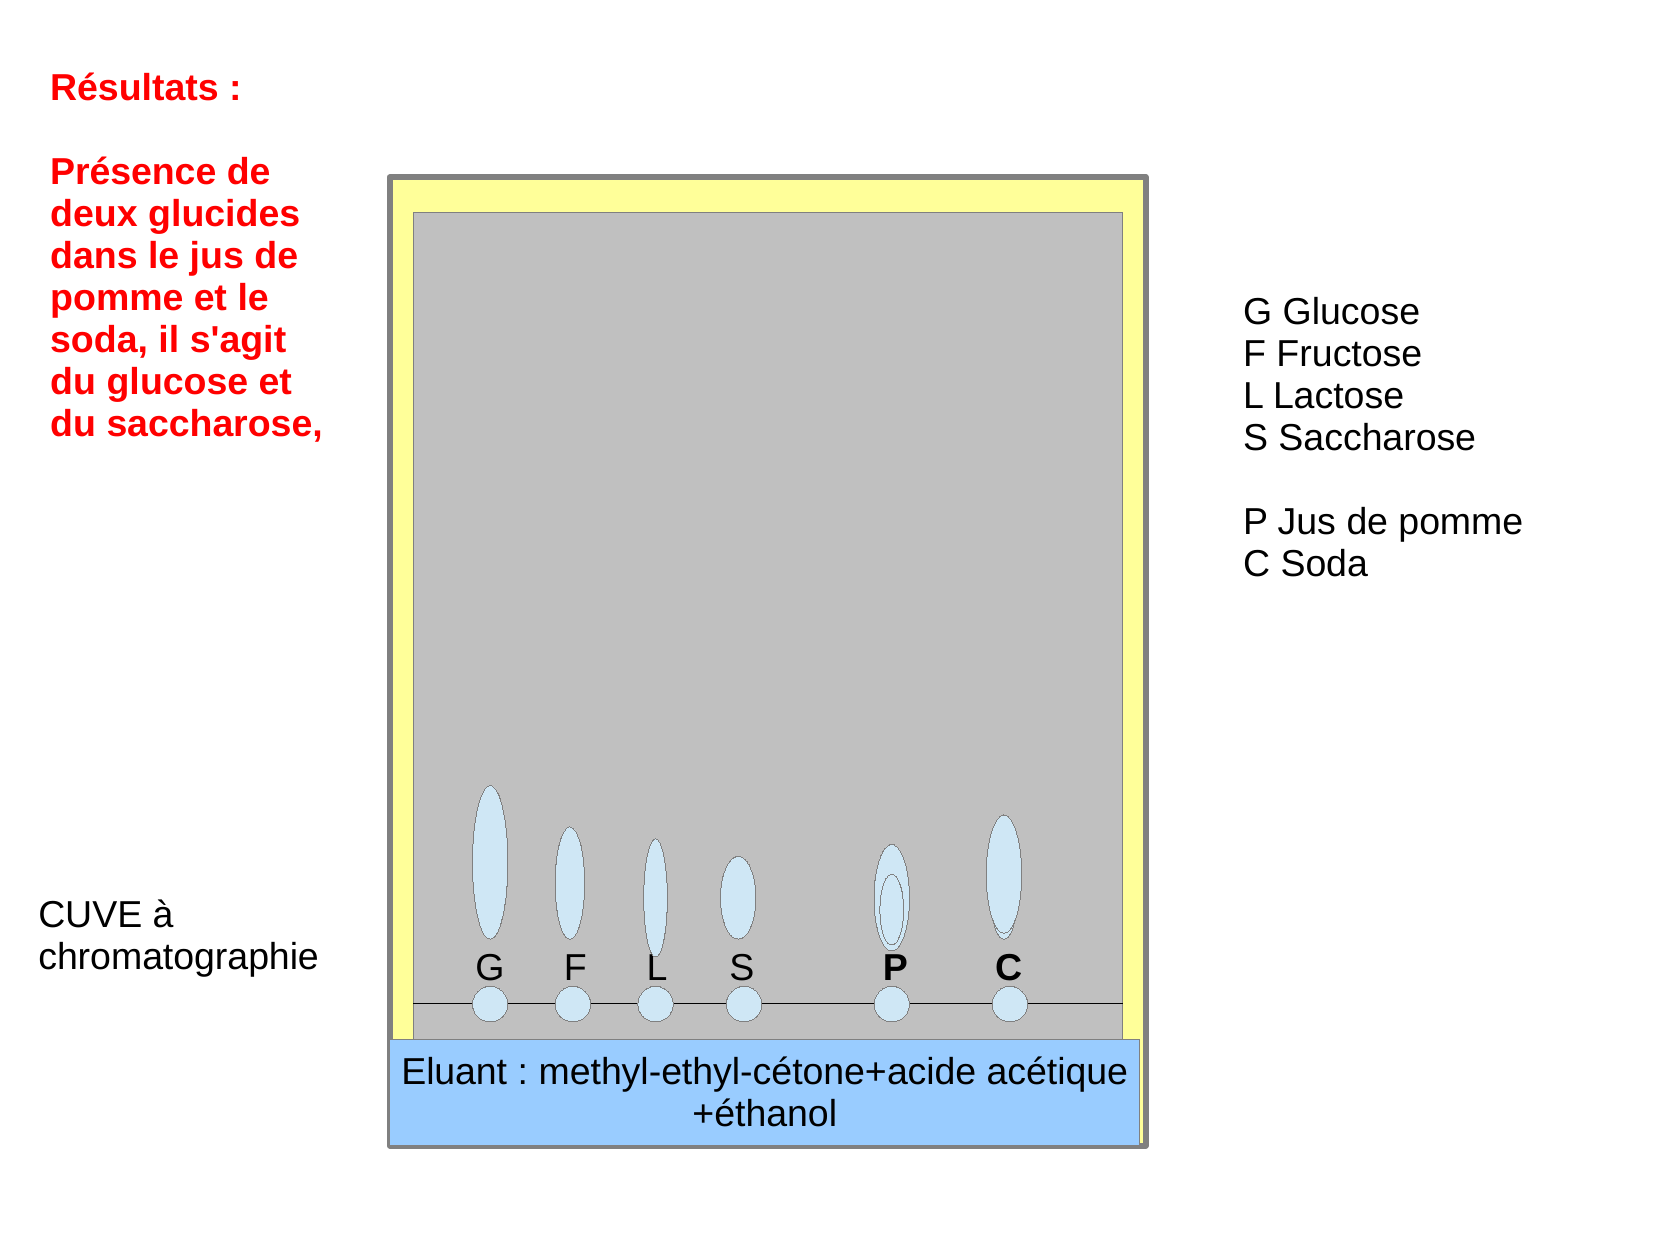

Résultats :
Présence de deux glucides dans le jus de pomme et le soda, il s'agit du glucose et du saccharose,
G
F
L
S
P
C
G Glucose
F Fructose
L Lactose
S Saccharose
P Jus de pomme
C Soda
CUVE à chromatographie
Eluant : methyl-ethyl-cétone+acide acétique
+éthanol